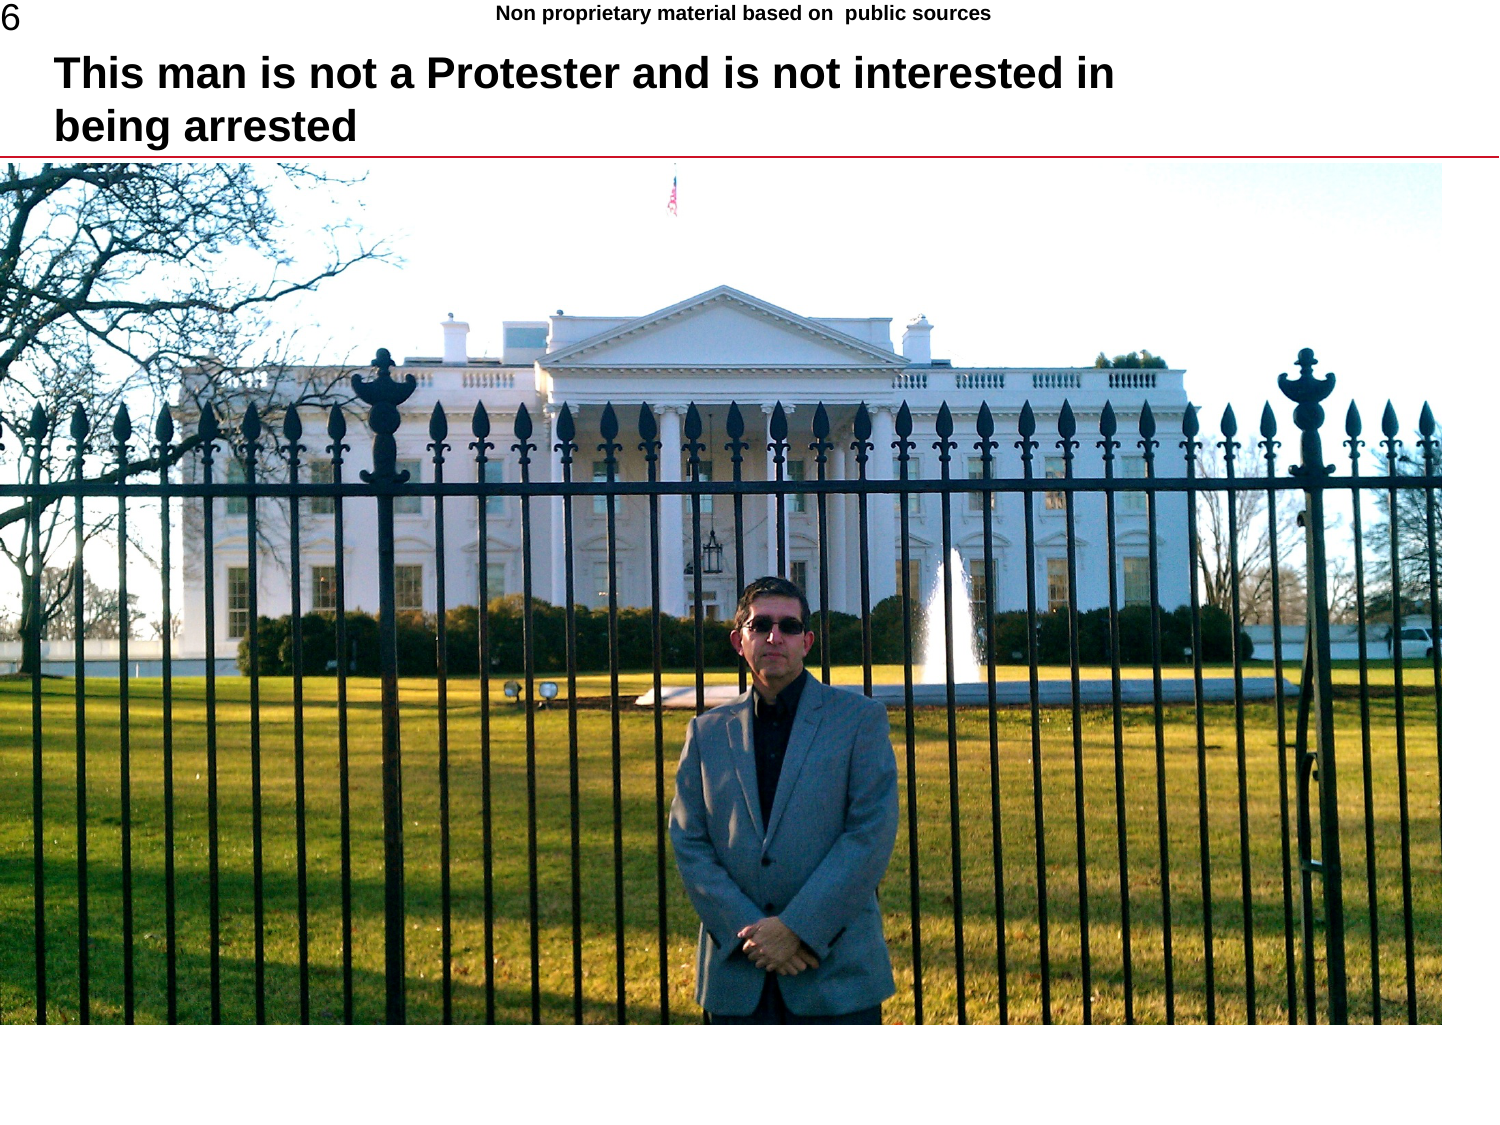

# This man is not a Protester and is not interested in being arrested